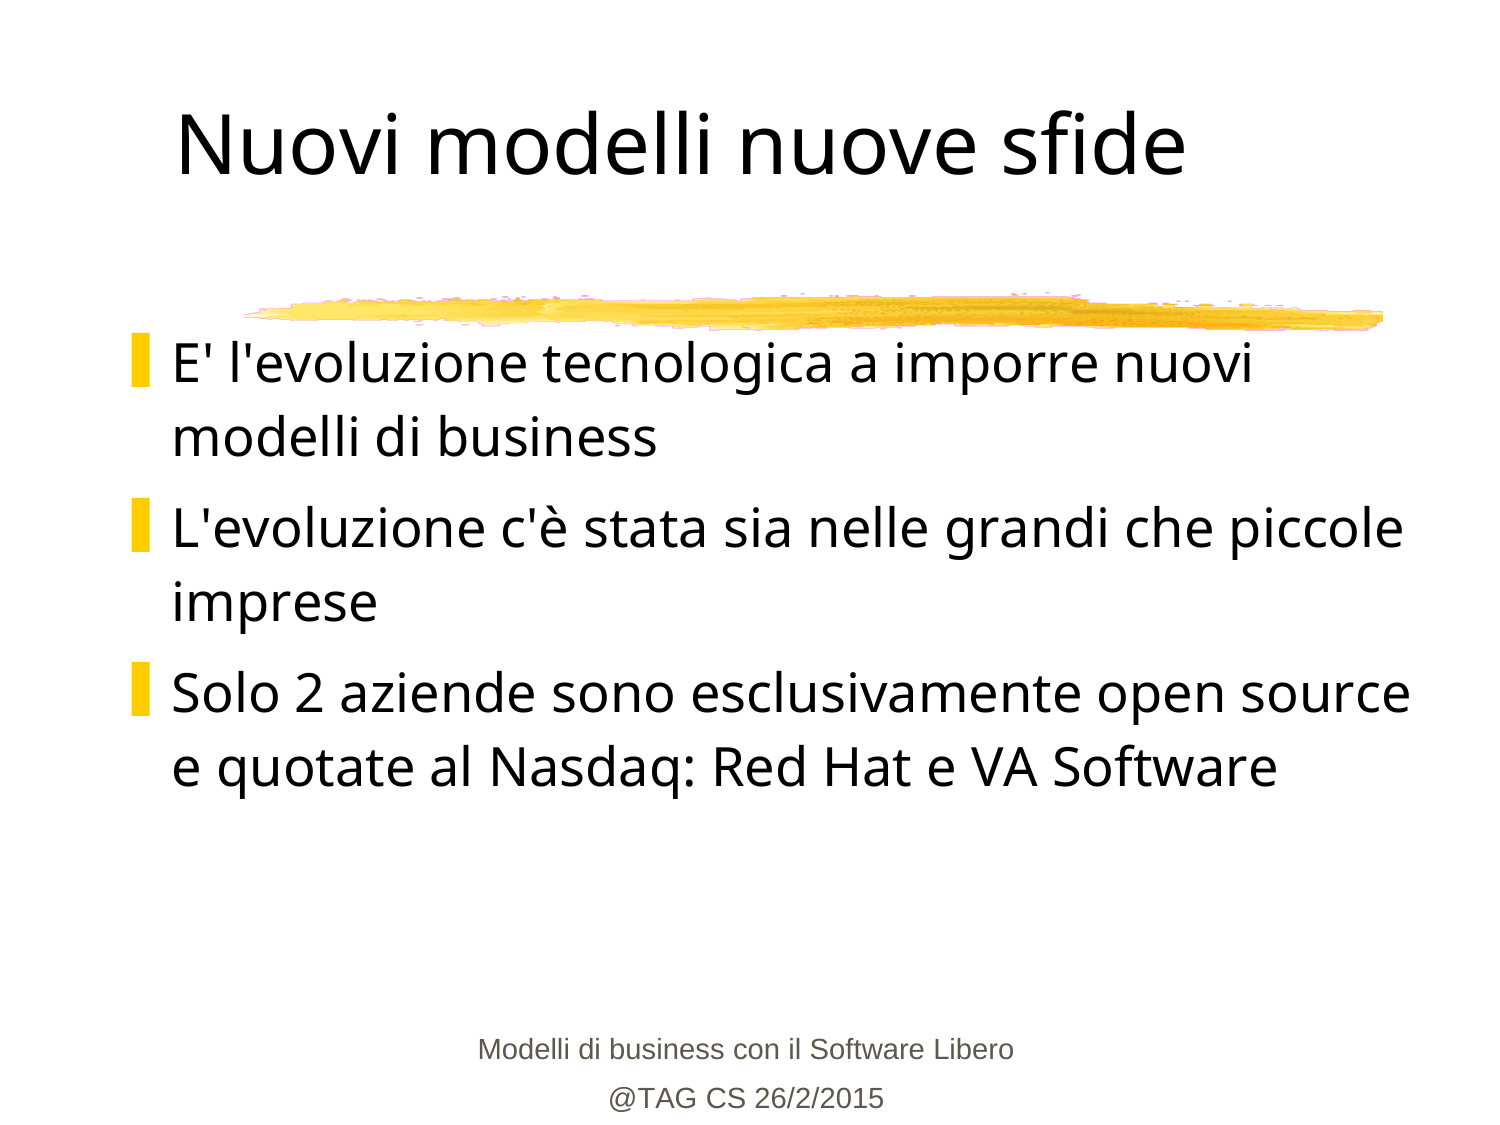

# Nuovi modelli nuove sfide
E' l'evoluzione tecnologica a imporre nuovi modelli di business
L'evoluzione c'è stata sia nelle grandi che piccole imprese
Solo 2 aziende sono esclusivamente open source e quotate al Nasdaq: Red Hat e VA Software